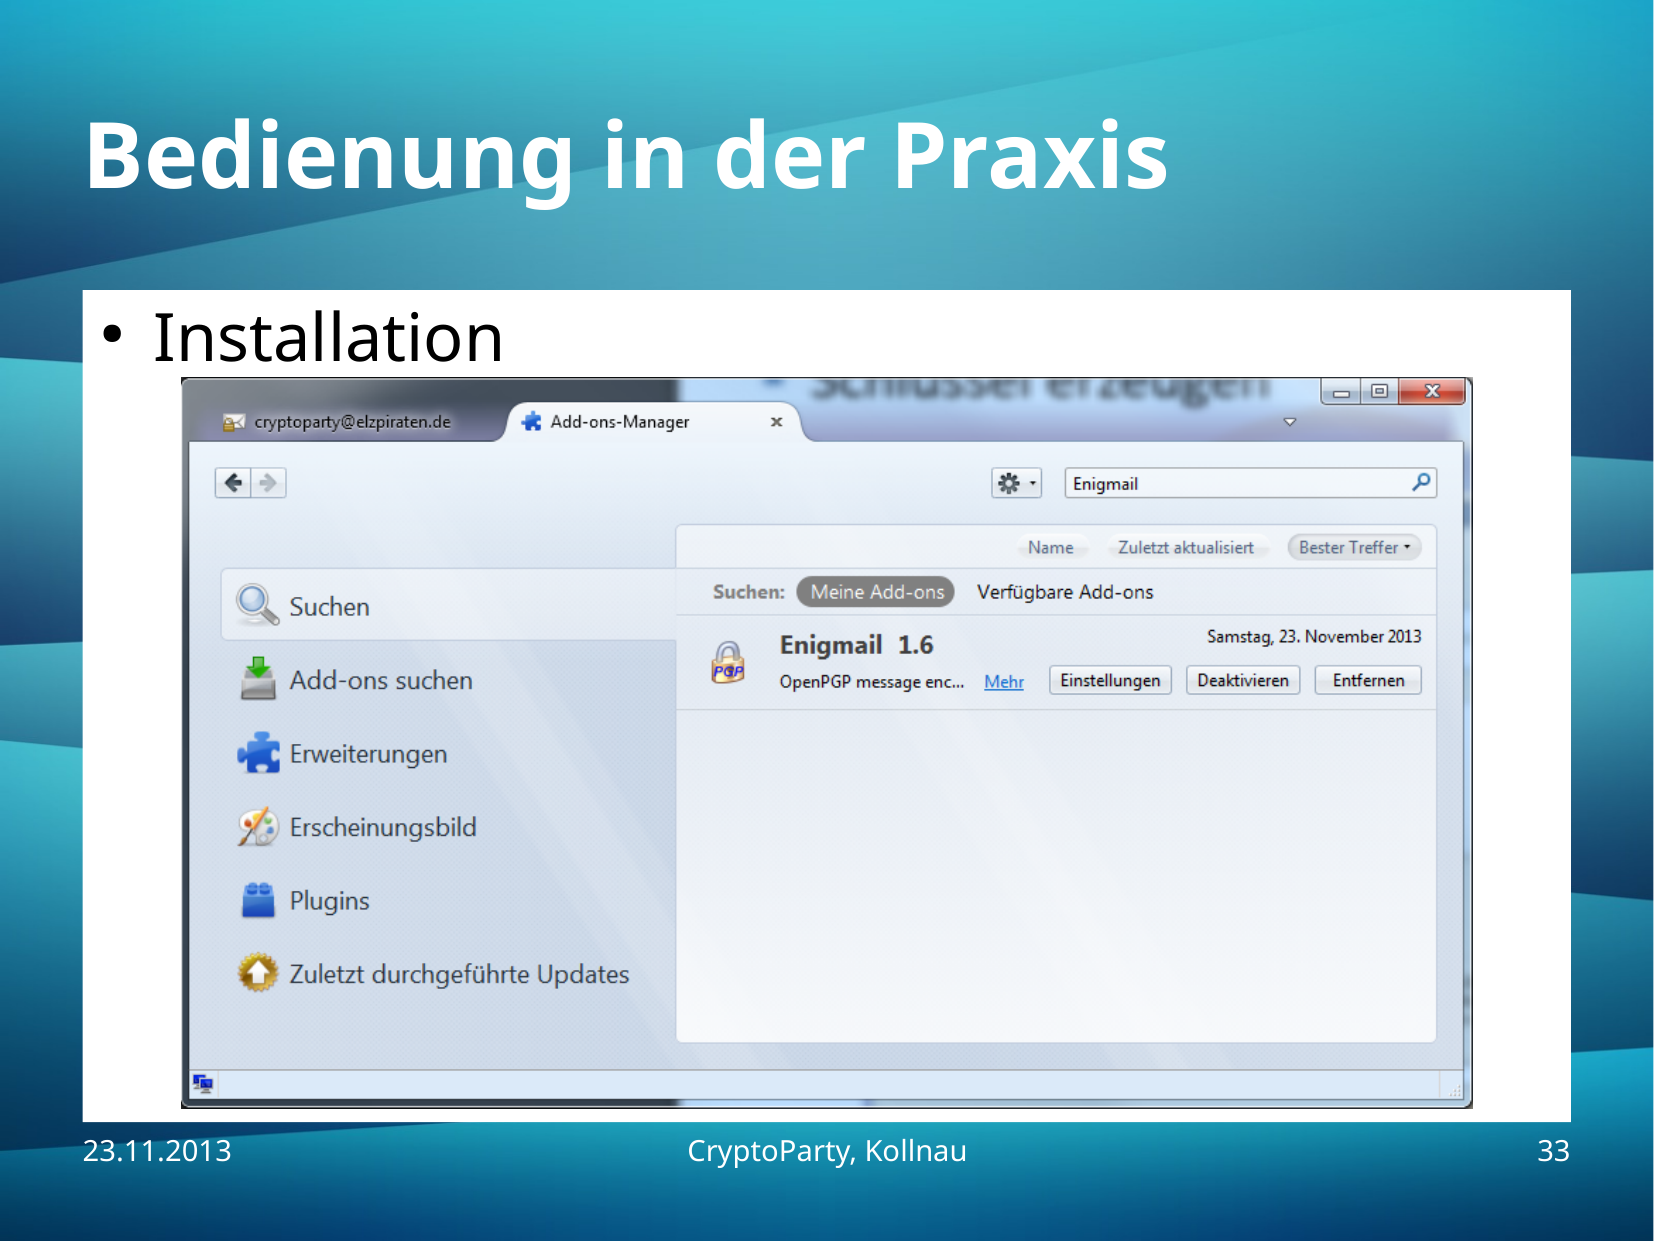

# Bedienung in der Praxis
Installation
23.11.2013
CryptoParty, Kollnau
33